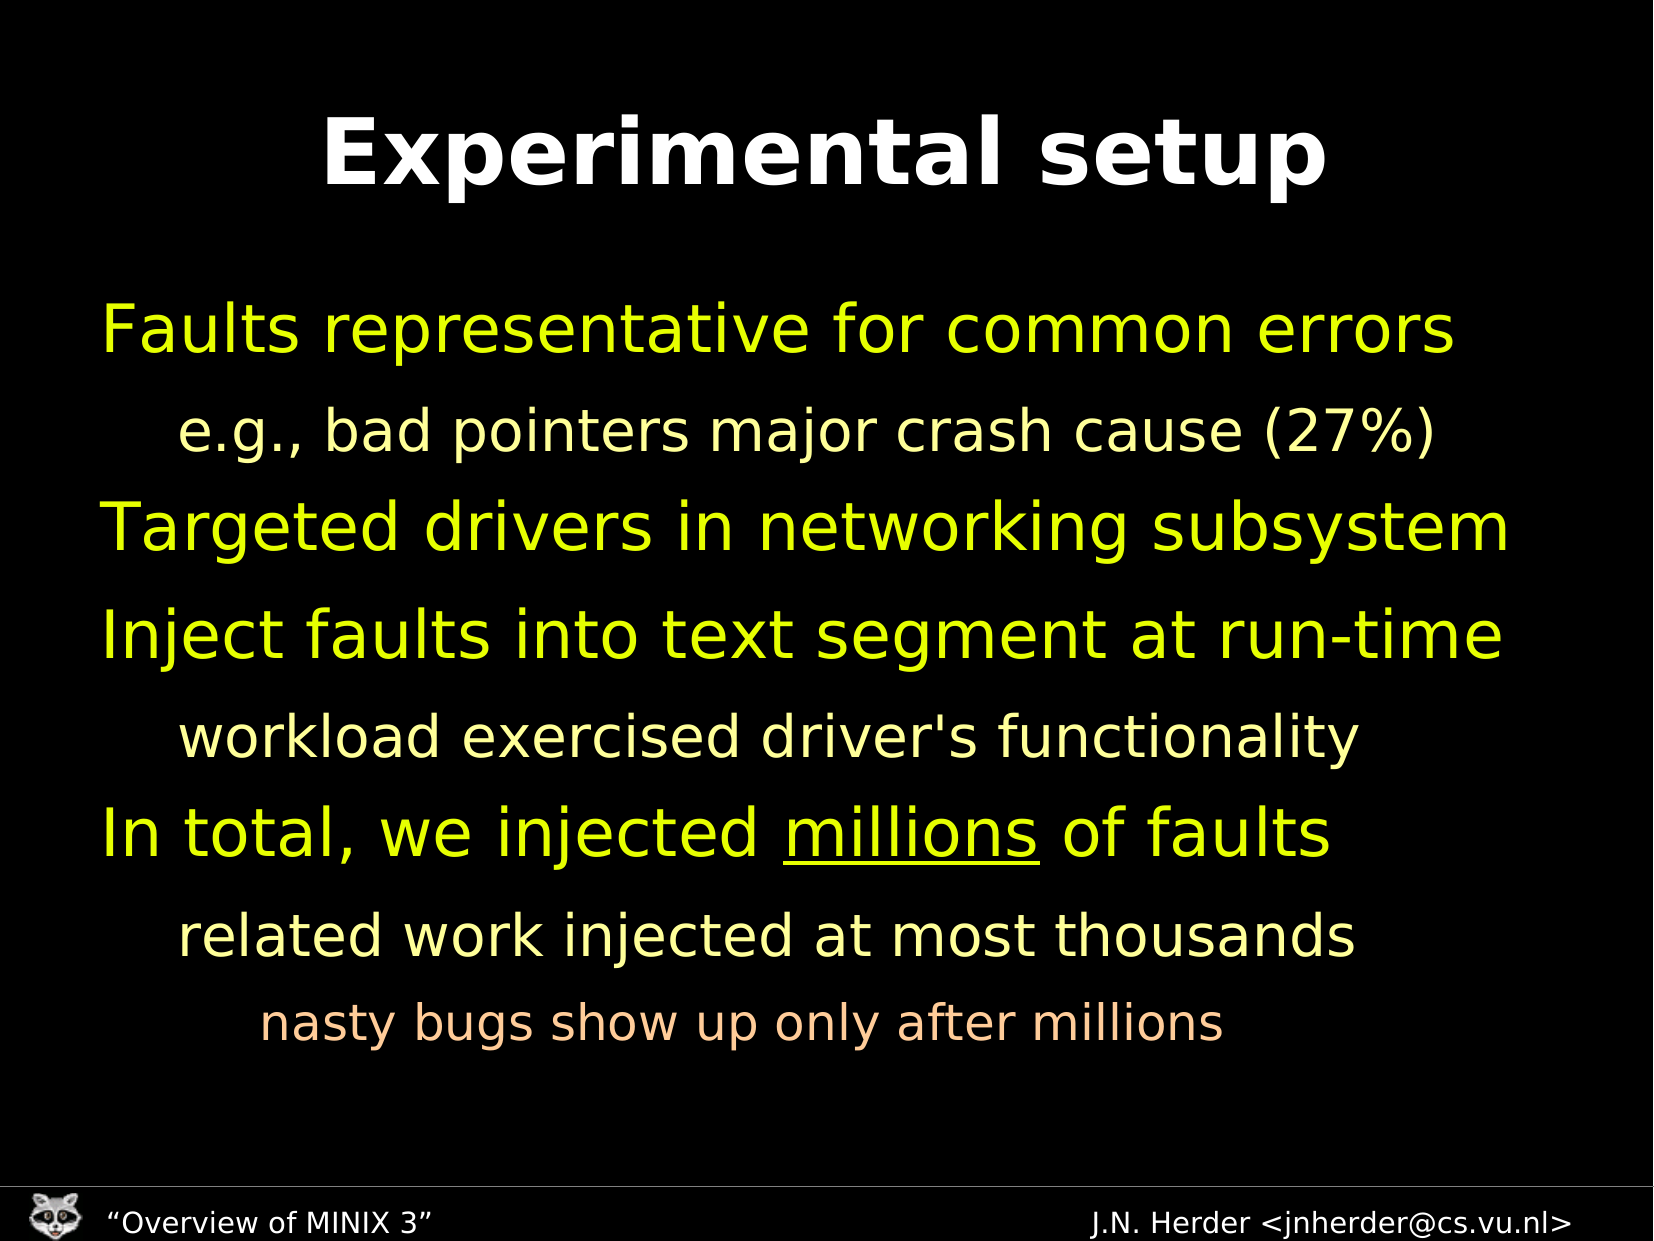

# Experimental setup
Faults representative for common errors
e.g., bad pointers major crash cause (27%)
Targeted drivers in networking subsystem
Inject faults into text segment at run-time
workload exercised driver's functionality
In total, we injected millions of faults
related work injected at most thousands
nasty bugs show up only after millions